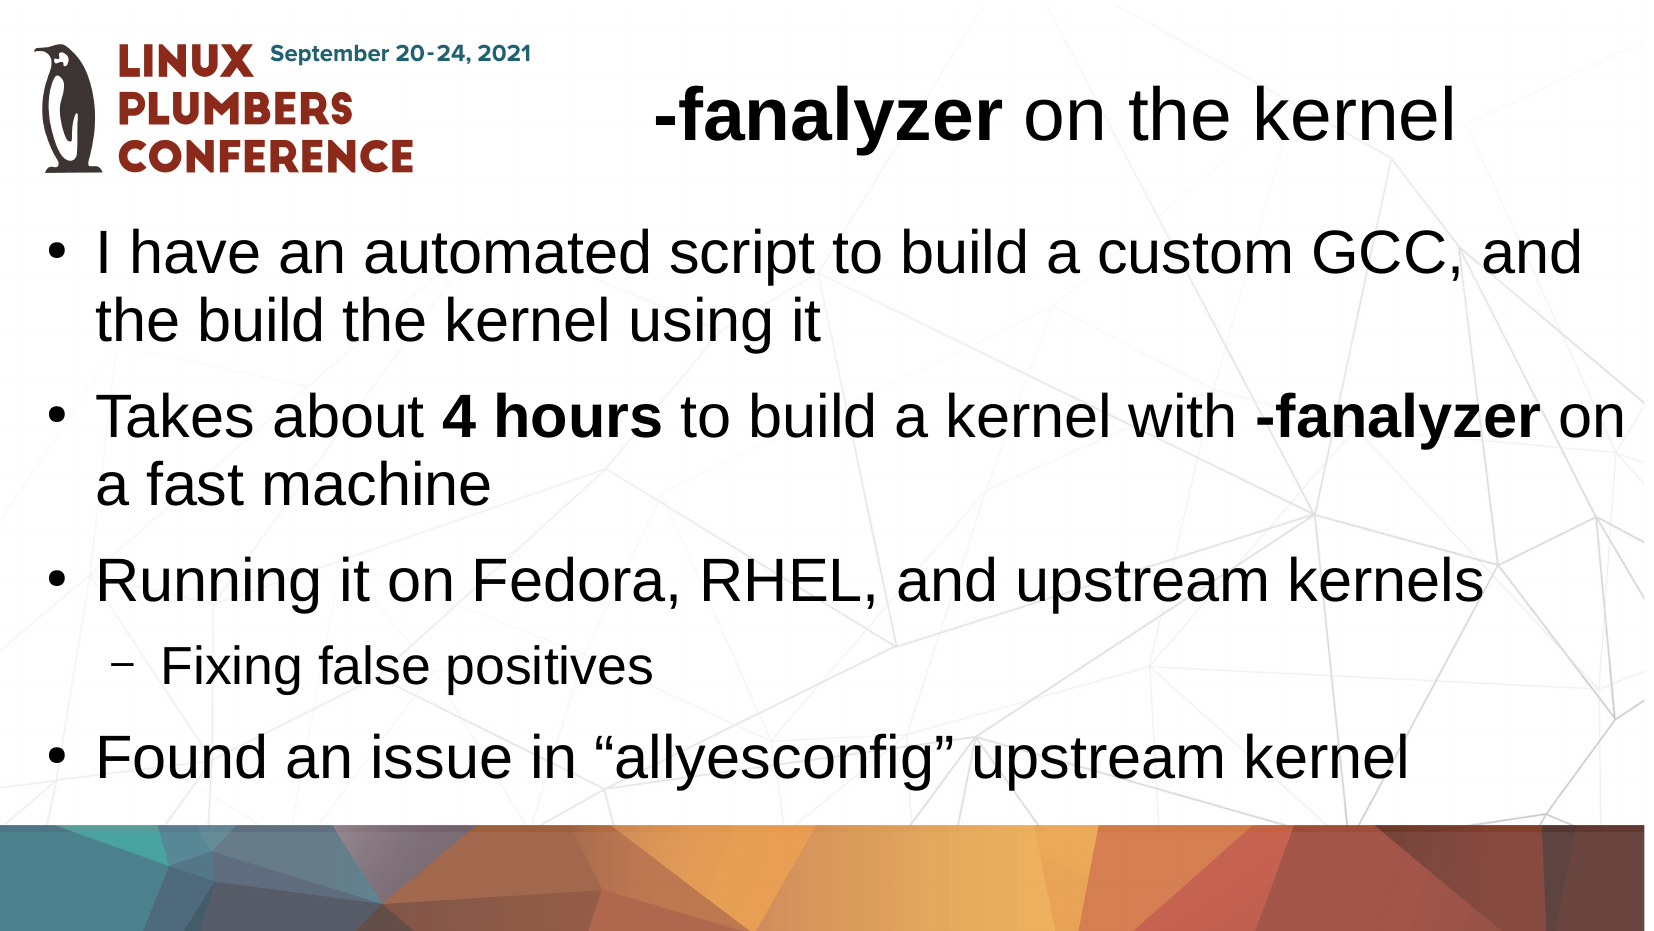

# -fanalyzer on the kernel
I have an automated script to build a custom GCC, and the build the kernel using it
Takes about 4 hours to build a kernel with -fanalyzer on a fast machine
Running it on Fedora, RHEL, and upstream kernels
Fixing false positives
Found an issue in “allyesconfig” upstream kernel